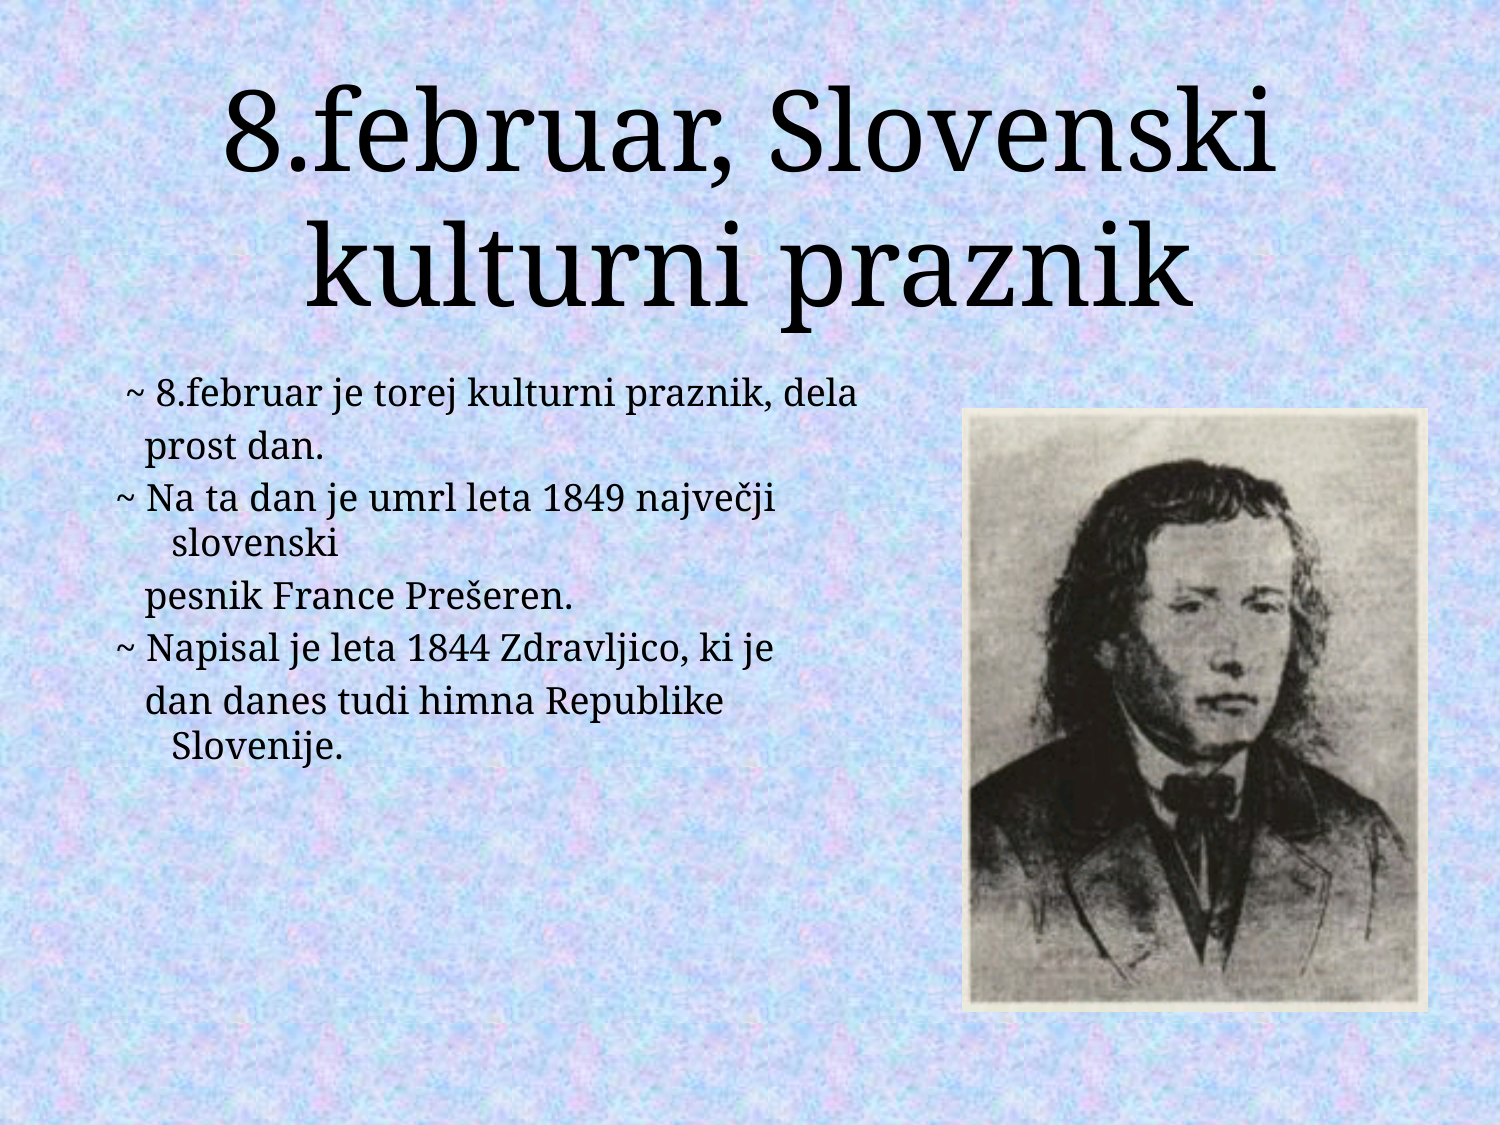

# 8.februar, Slovenski kulturni praznik
 ~ 8.februar je torej kulturni praznik, dela
 prost dan.
~ Na ta dan je umrl leta 1849 največji slovenski
 pesnik France Prešeren.
~ Napisal je leta 1844 Zdravljico, ki je
 dan danes tudi himna Republike Slovenije.